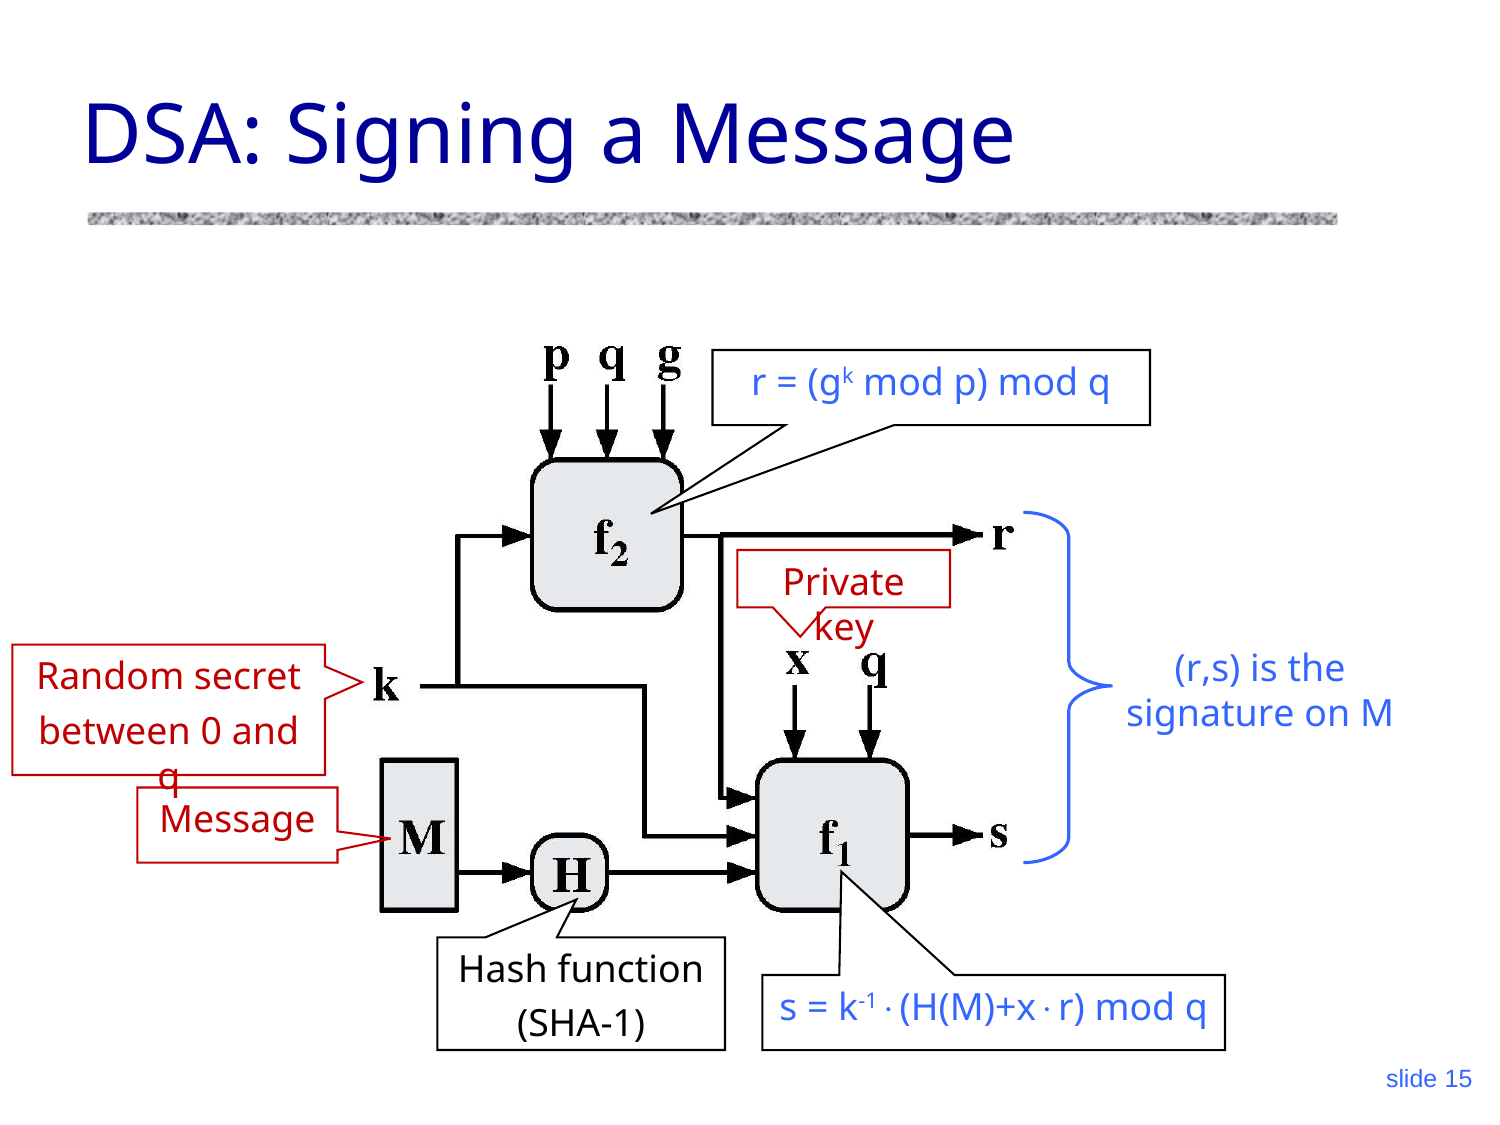

# DSA: Signing a Message
r = (gk mod p) mod q
Private key
Random secret
between 0 and q
(r,s) is the
signature on M
Message
Hash function
(SHA-1)
s = k-1(H(M)+xr) mod q
slide